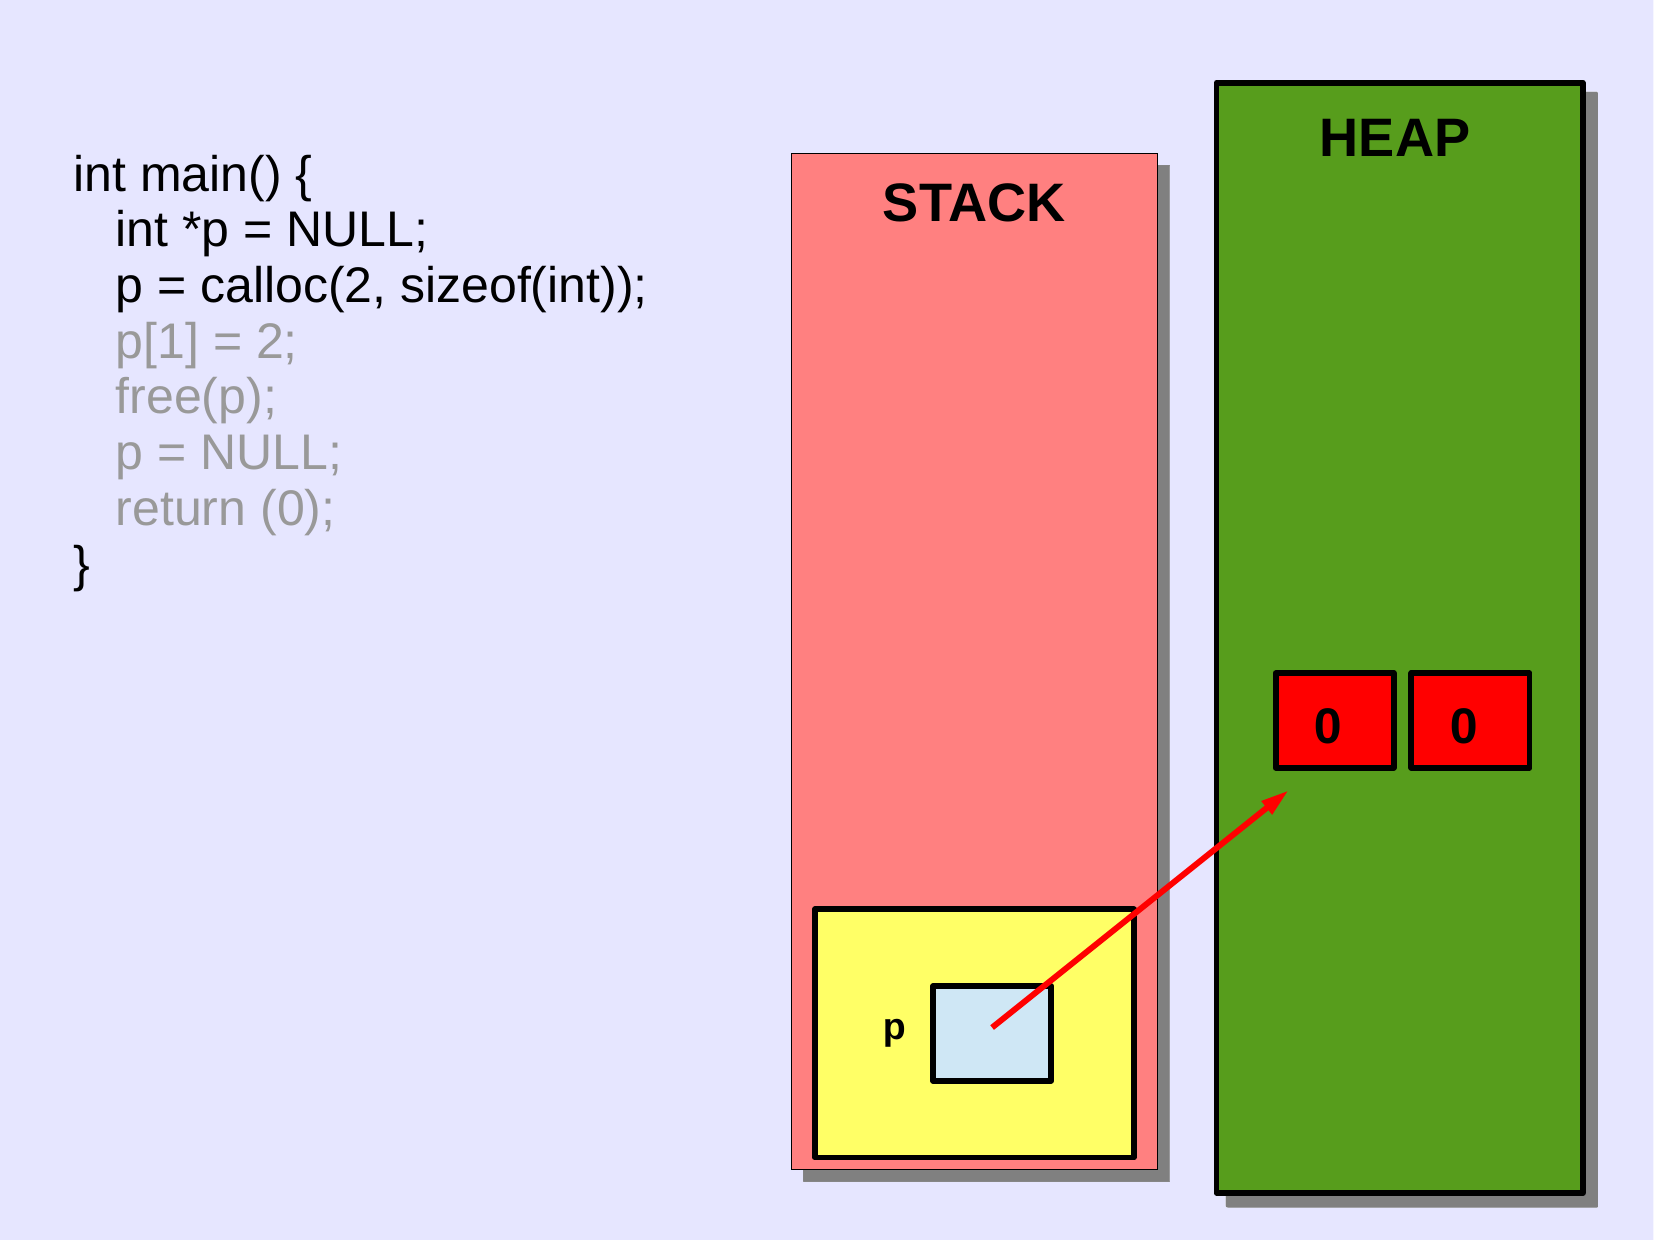

int main() {
 int *p = NULL;
 p = calloc(2, sizeof(int));
 p[1] = 2;
 free(p);
 p = NULL;
 return (0);
}
HEAP
STACK
0
0
p